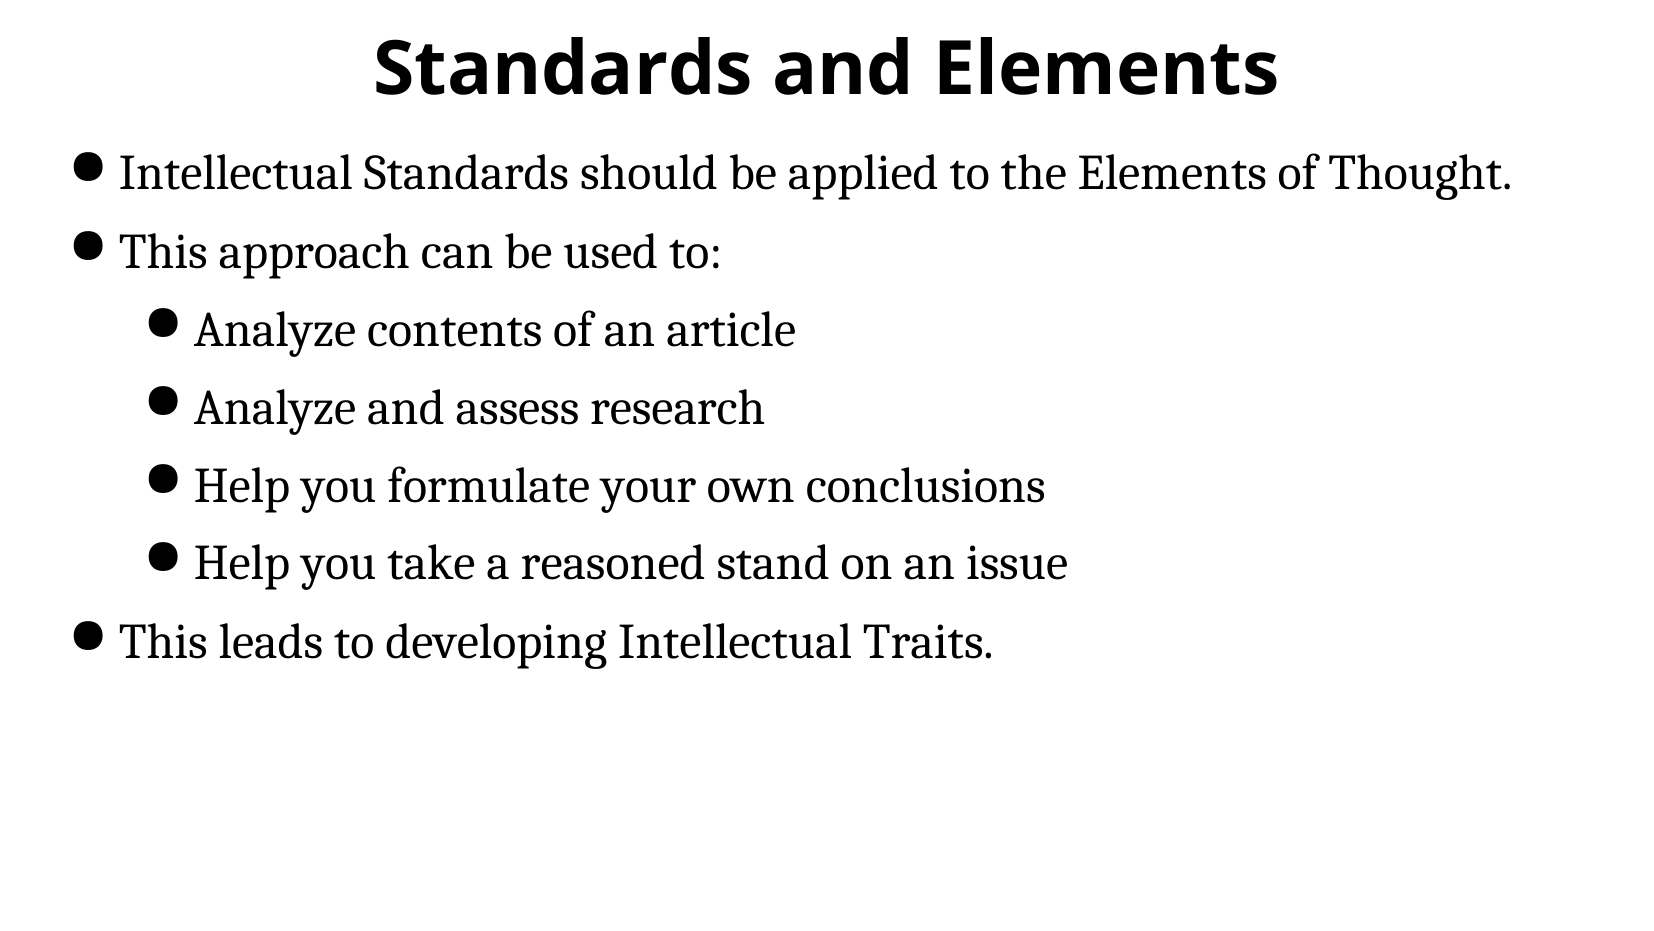

# Standards and Elements
 Intellectual Standards should be applied to the Elements of Thought.
 This approach can be used to:
 Analyze contents of an article
 Analyze and assess research
 Help you formulate your own conclusions
 Help you take a reasoned stand on an issue
 This leads to developing Intellectual Traits.